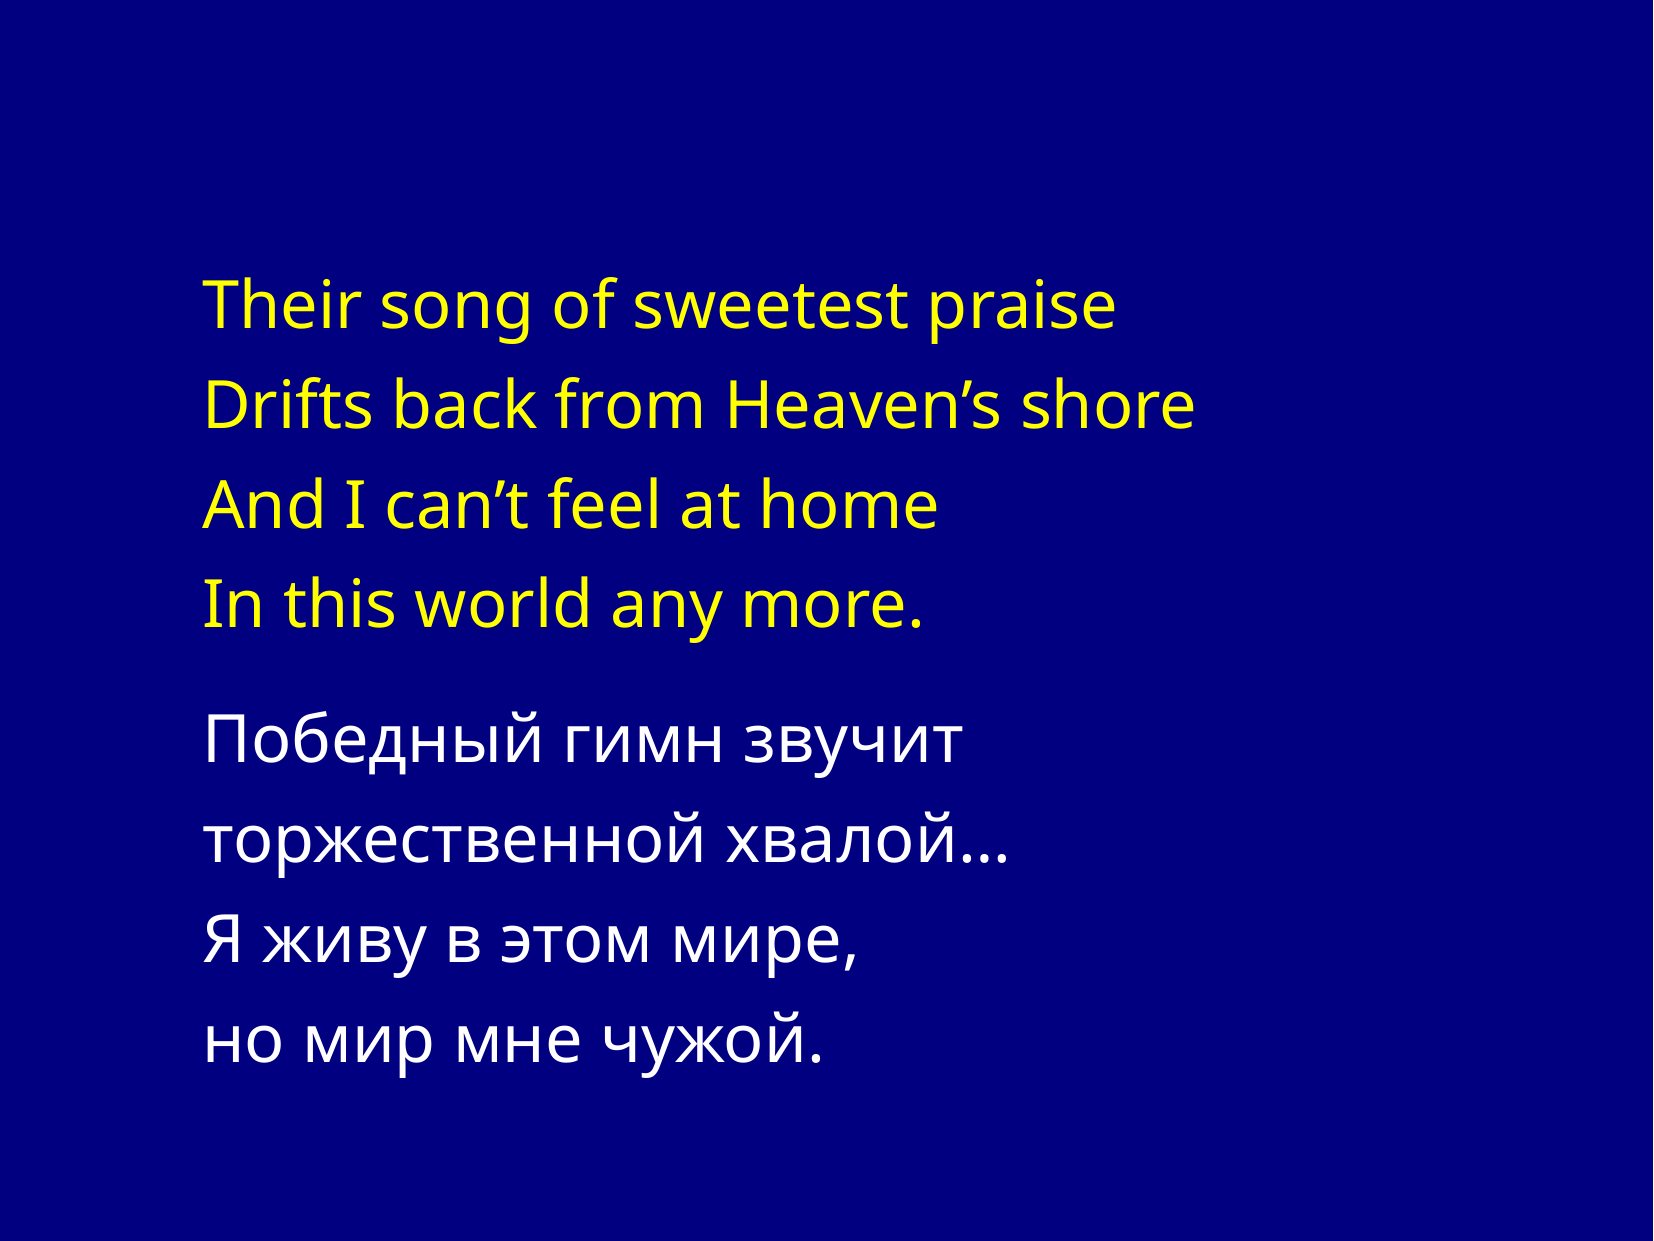

Their song of sweetest praise
	Drifts back from Heaven’s shore
	And I can’t feel at home
	In this world any more.
	Победный гимн звучит
	торжественной хвалой…
	Я живу в этом мире,
	но мир мне чужой.